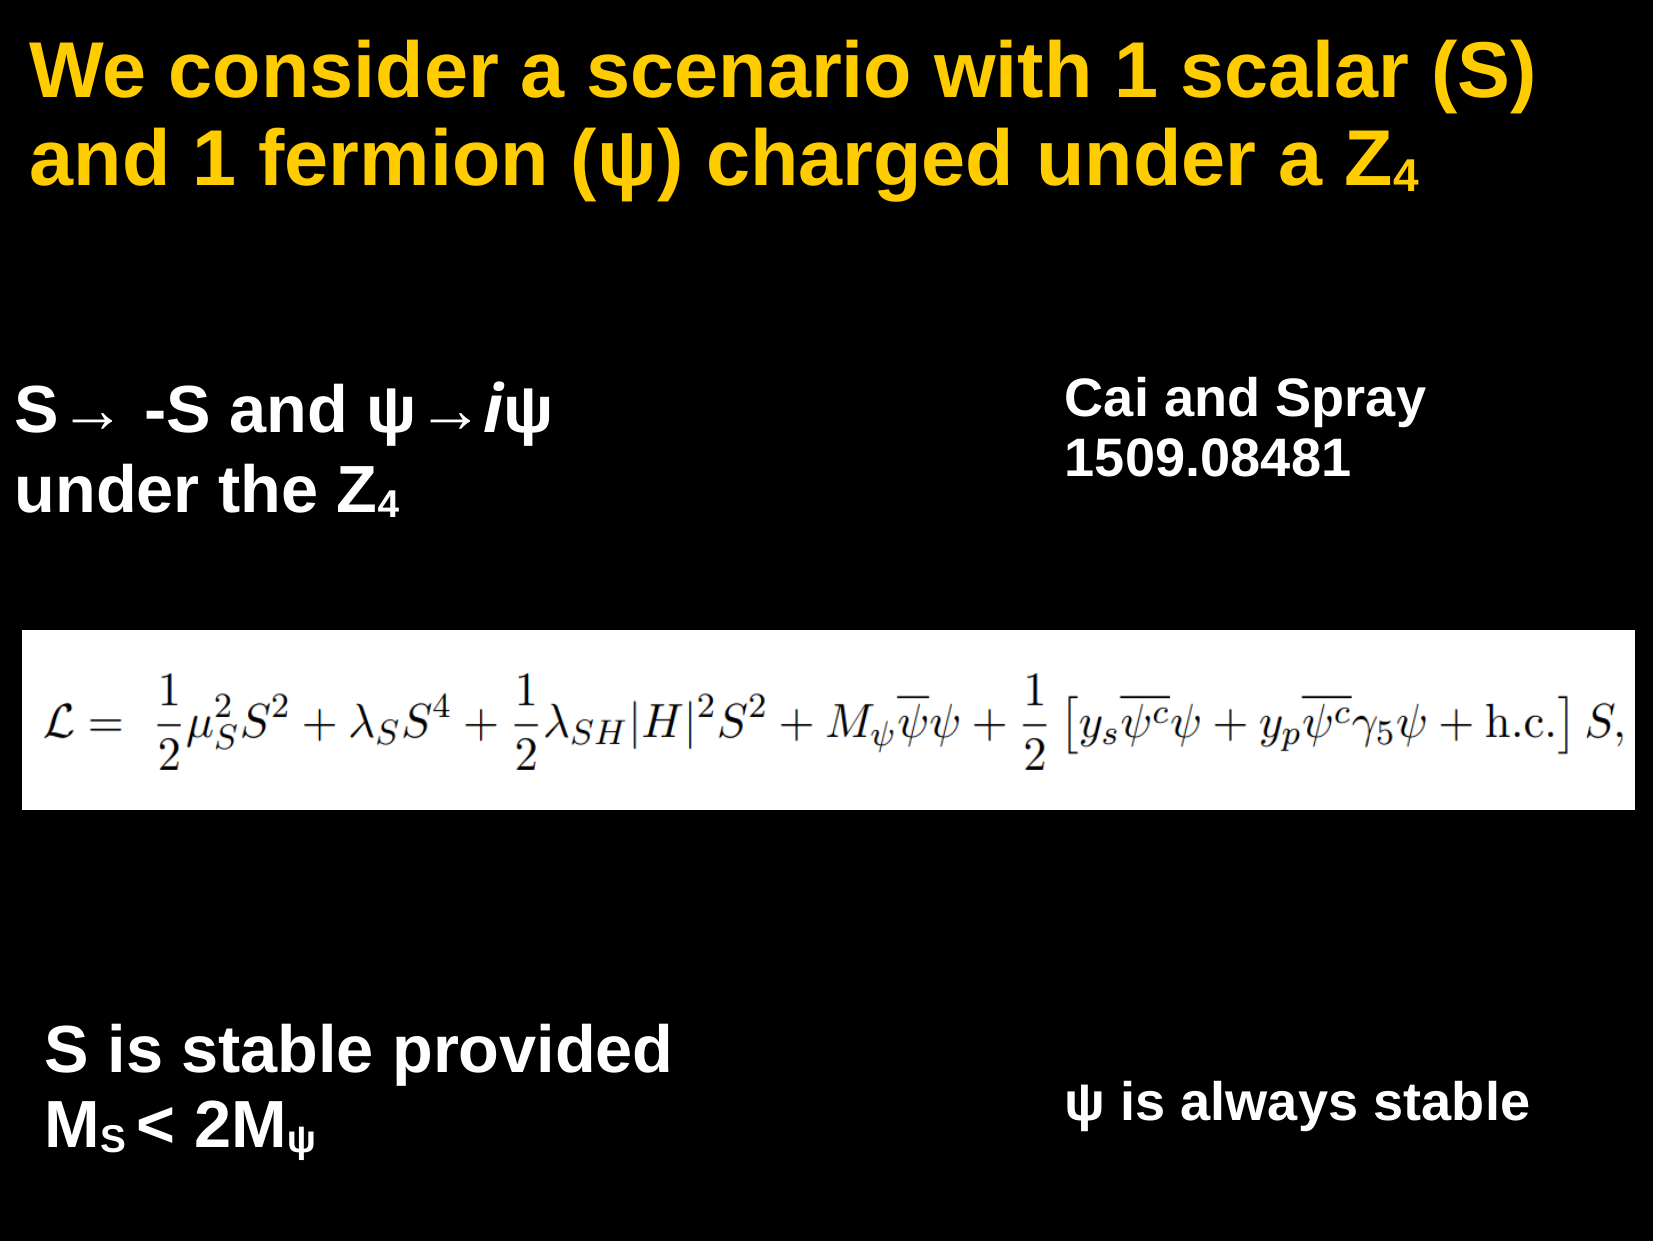

We consider a scenario with 1 scalar (S) and 1 fermion (ψ) charged under a Z4
S→ -S and ψ→iψ under the Z4
Cai and Spray
1509.08481
S is stable provided MS < 2Mψ
ψ is always stable